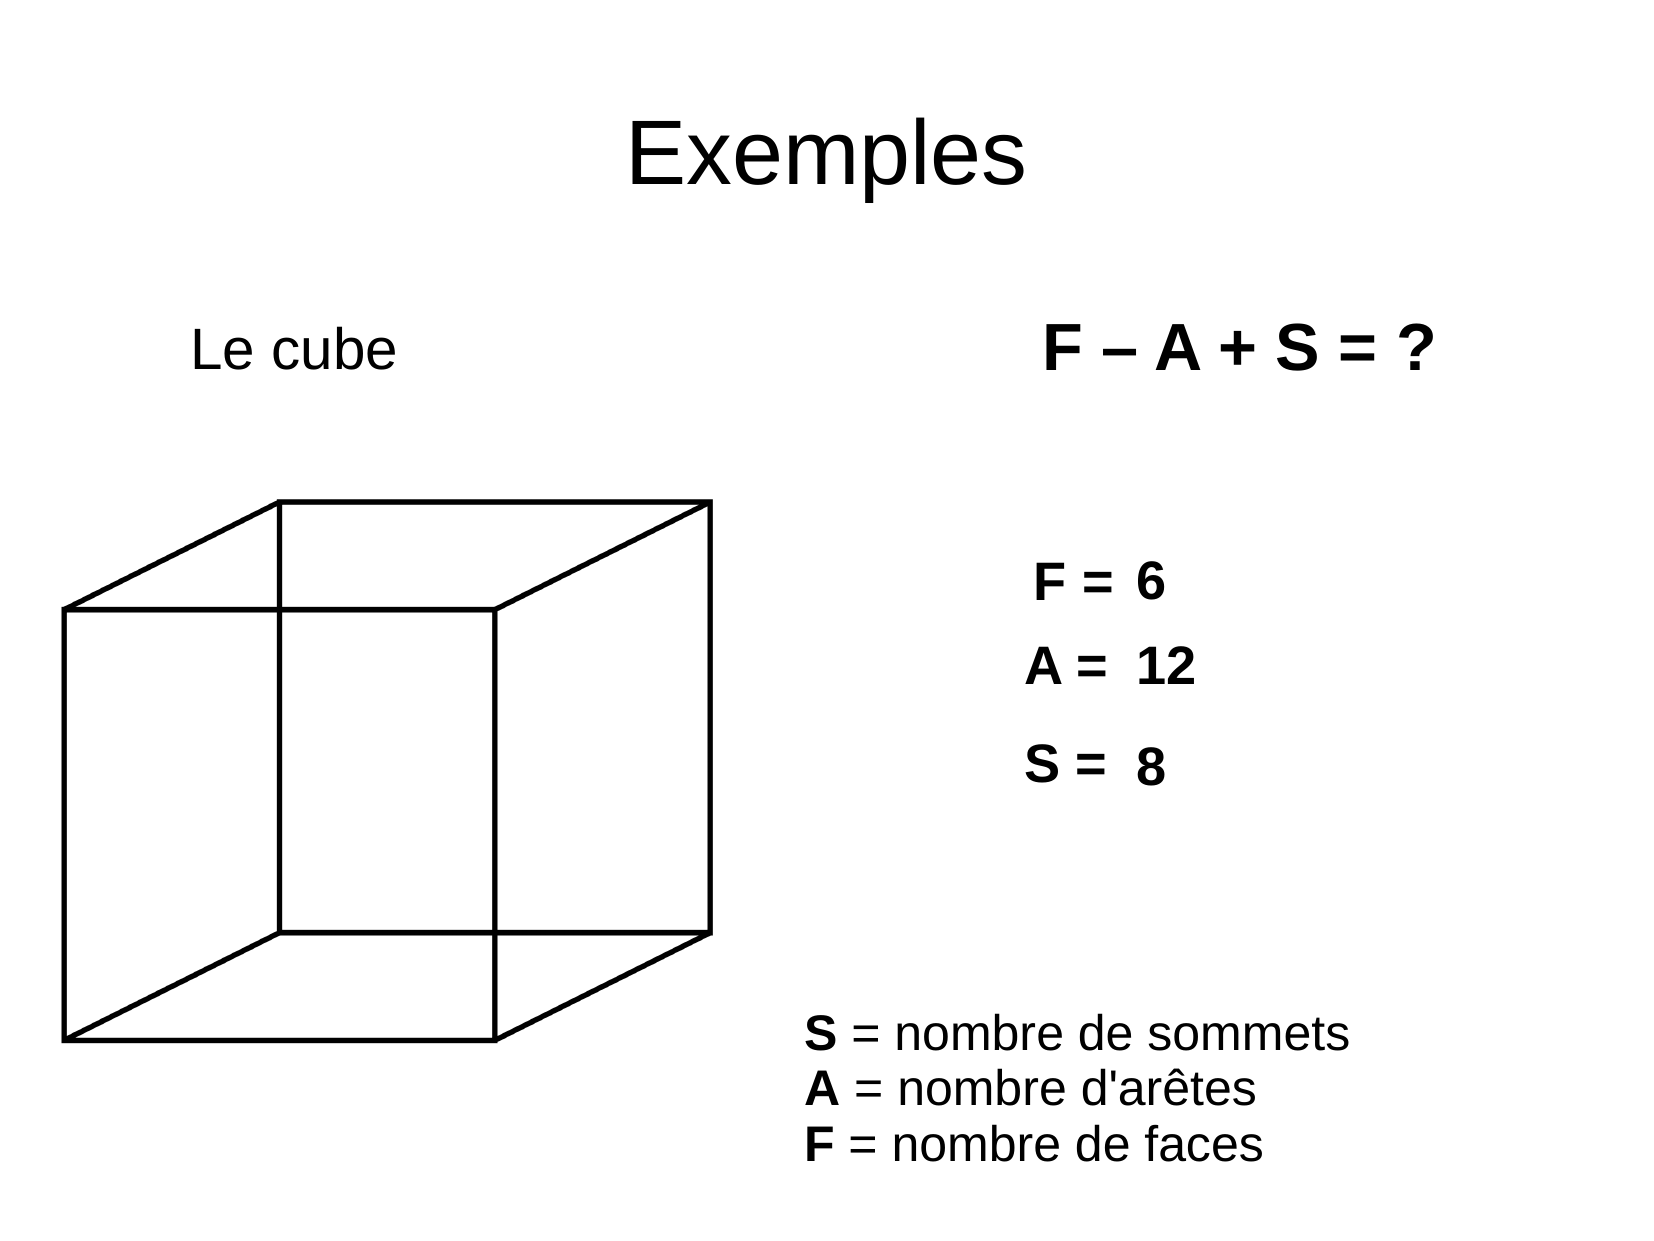

# Exemples
F – A + S = ?
Le cube
6
F =
A =
12
S =
8
S = nombre de sommets
A = nombre d'arêtes
F = nombre de faces